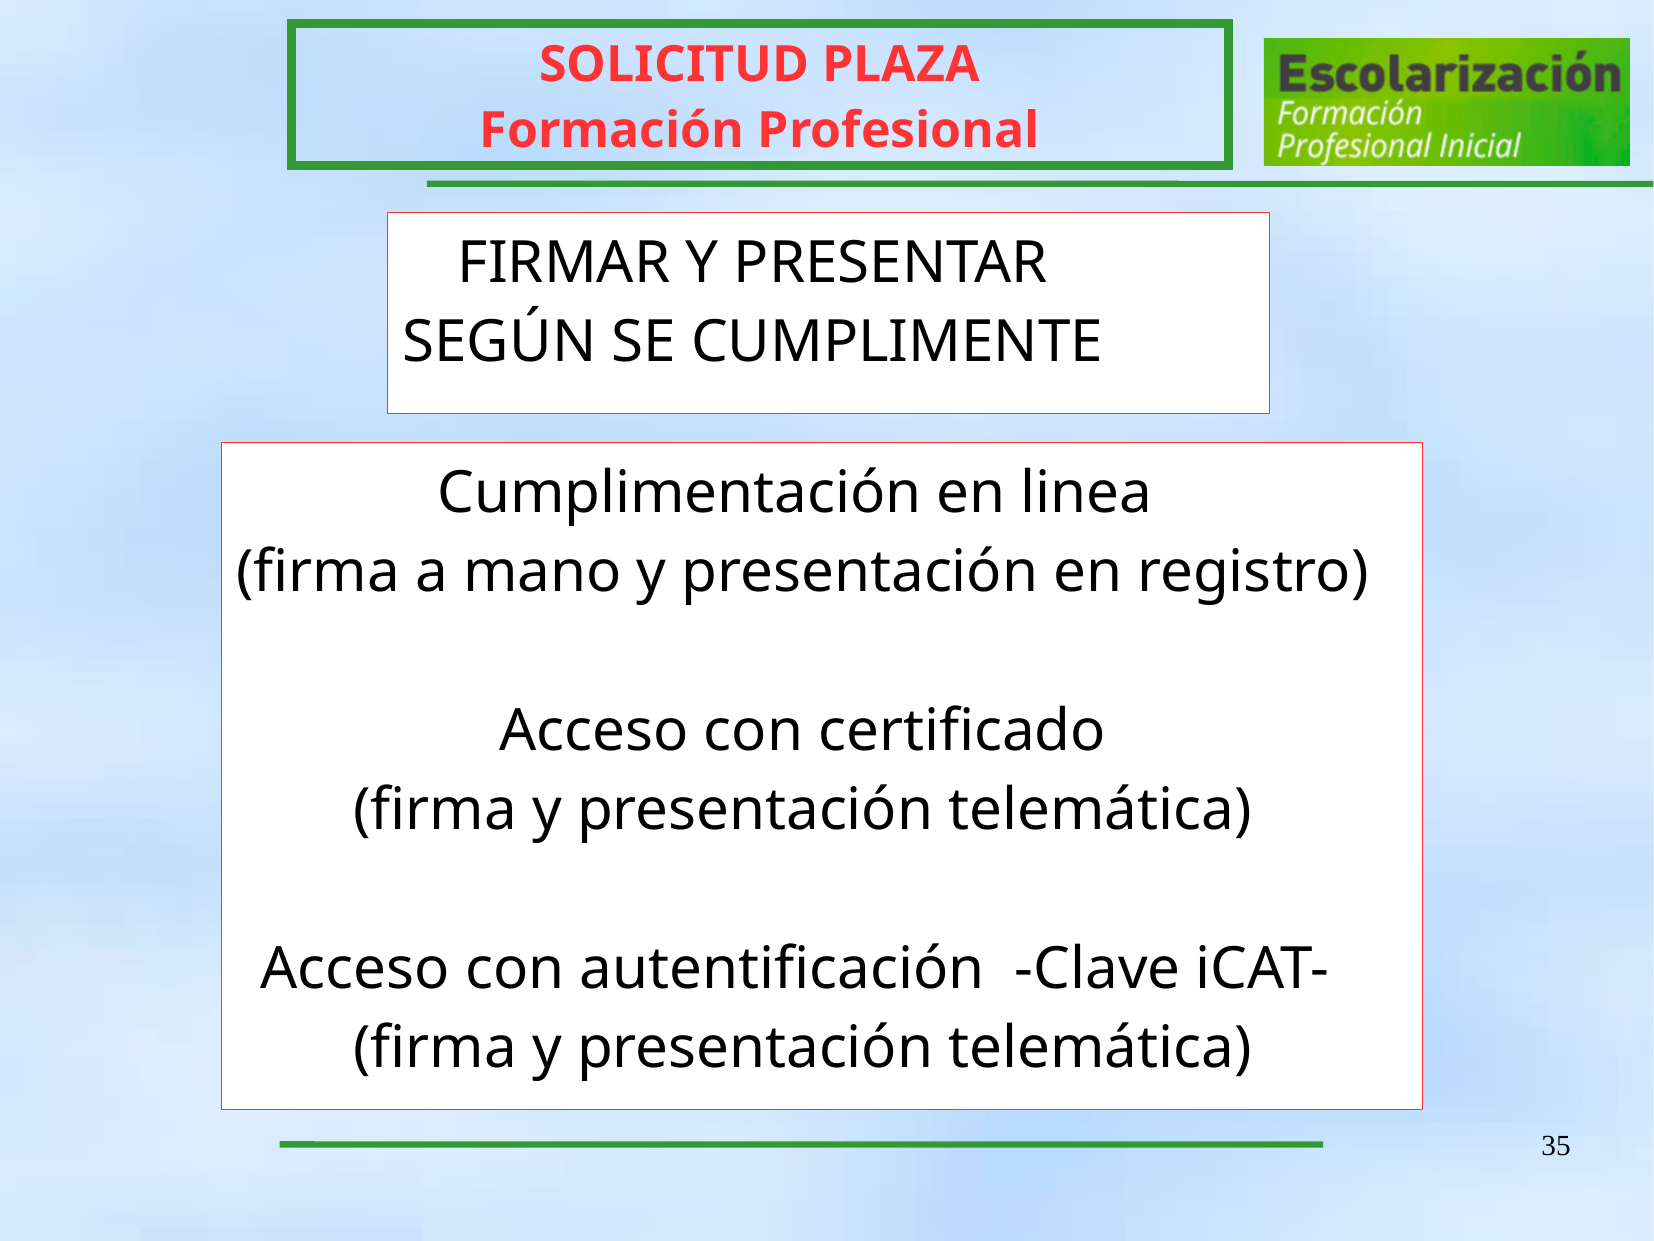

SOLICITUD PLAZA
Formación Profesional
FIRMAR Y PRESENTAR
SEGÚN SE CUMPLIMENTE
Cumplimentación en linea
(firma a mano y presentación en registro)
Acceso con certificado
(firma y presentación telemática)
Acceso con autentificación -Clave iCAT-
(firma y presentación telemática)
35